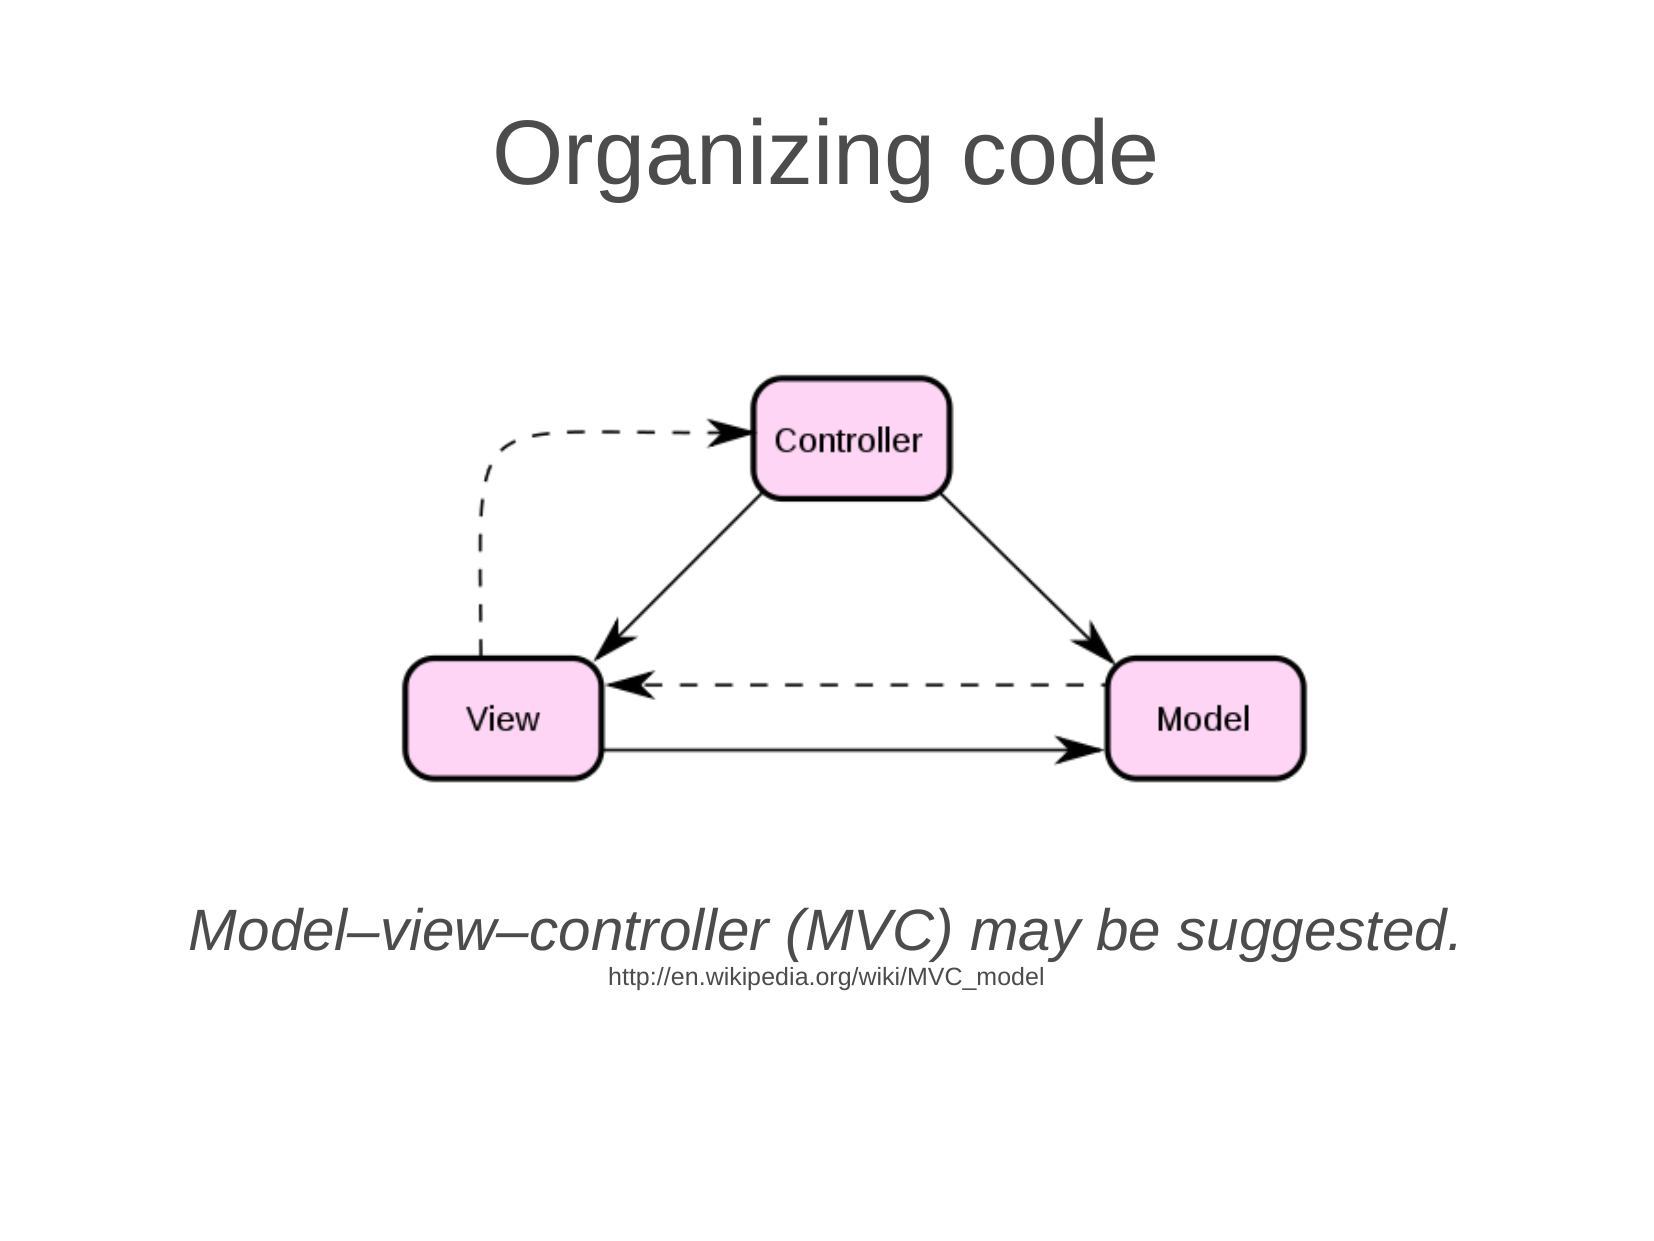

# Organizing code
Model–view–controller (MVC) may be suggested.
http://en.wikipedia.org/wiki/MVC_model